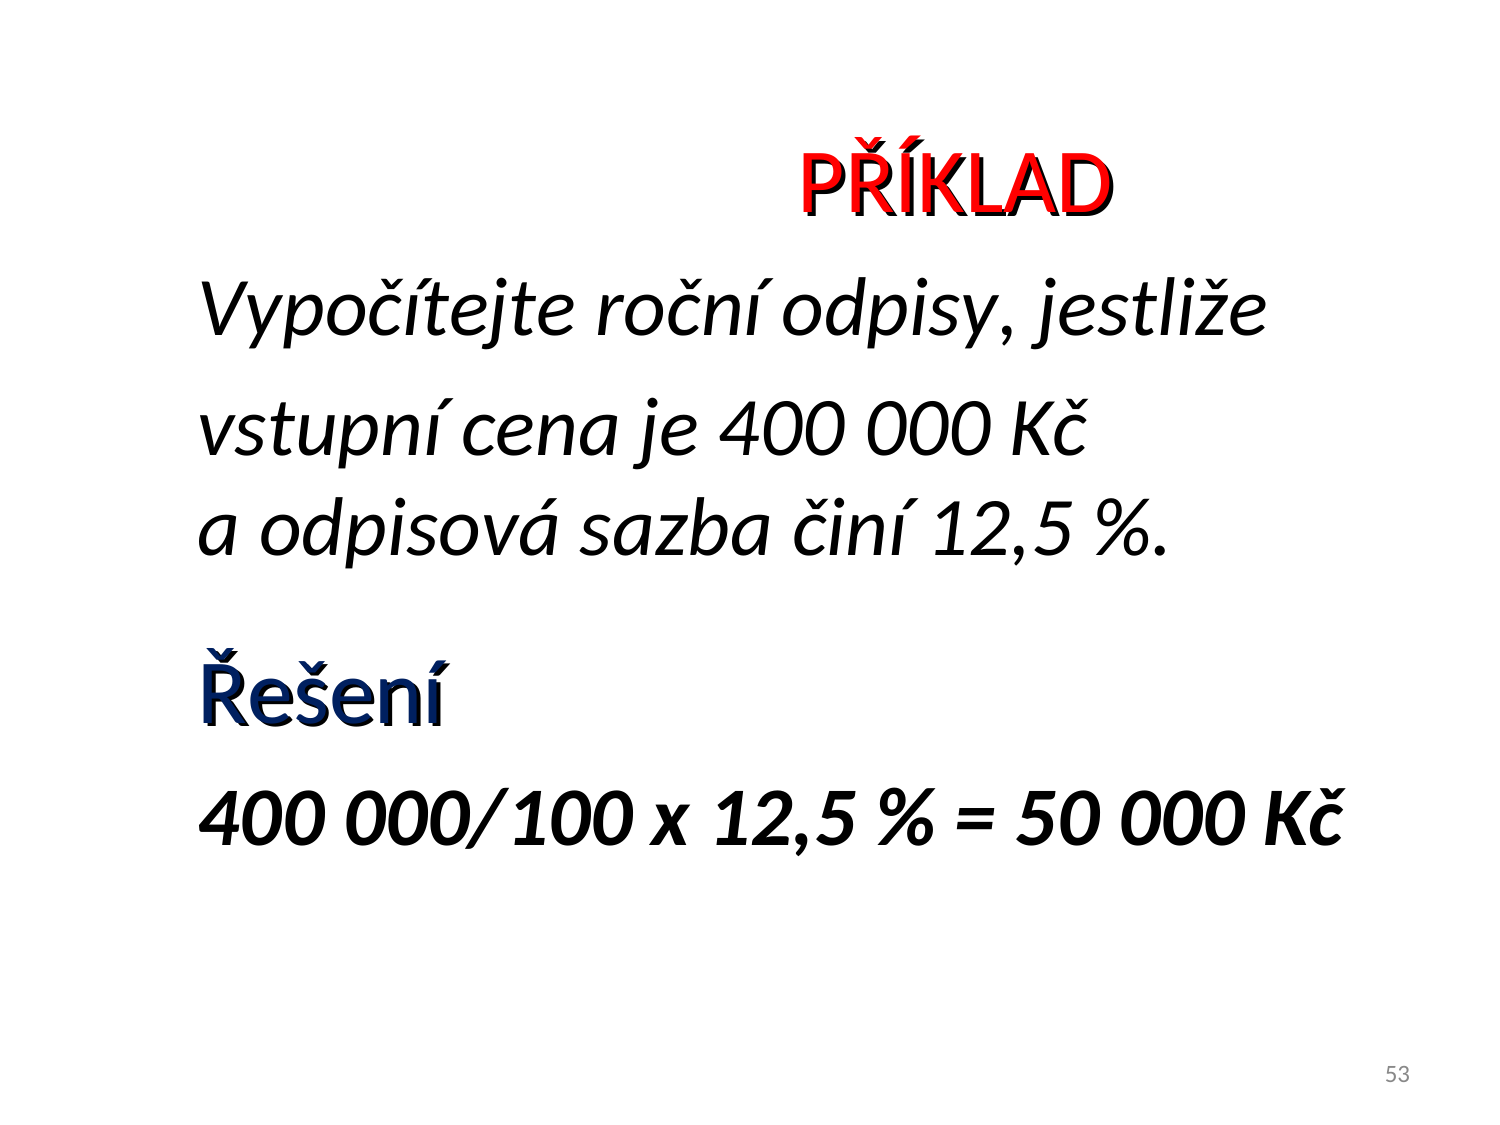

# PŘÍKLAD
Vypočítejte roční odpisy, jestliže
vstupní cena je 400 000 Kč
a odpisová sazba činí 12,5 %.
Řešení
400 000/100 x 12,5 % = 50 000 Kč